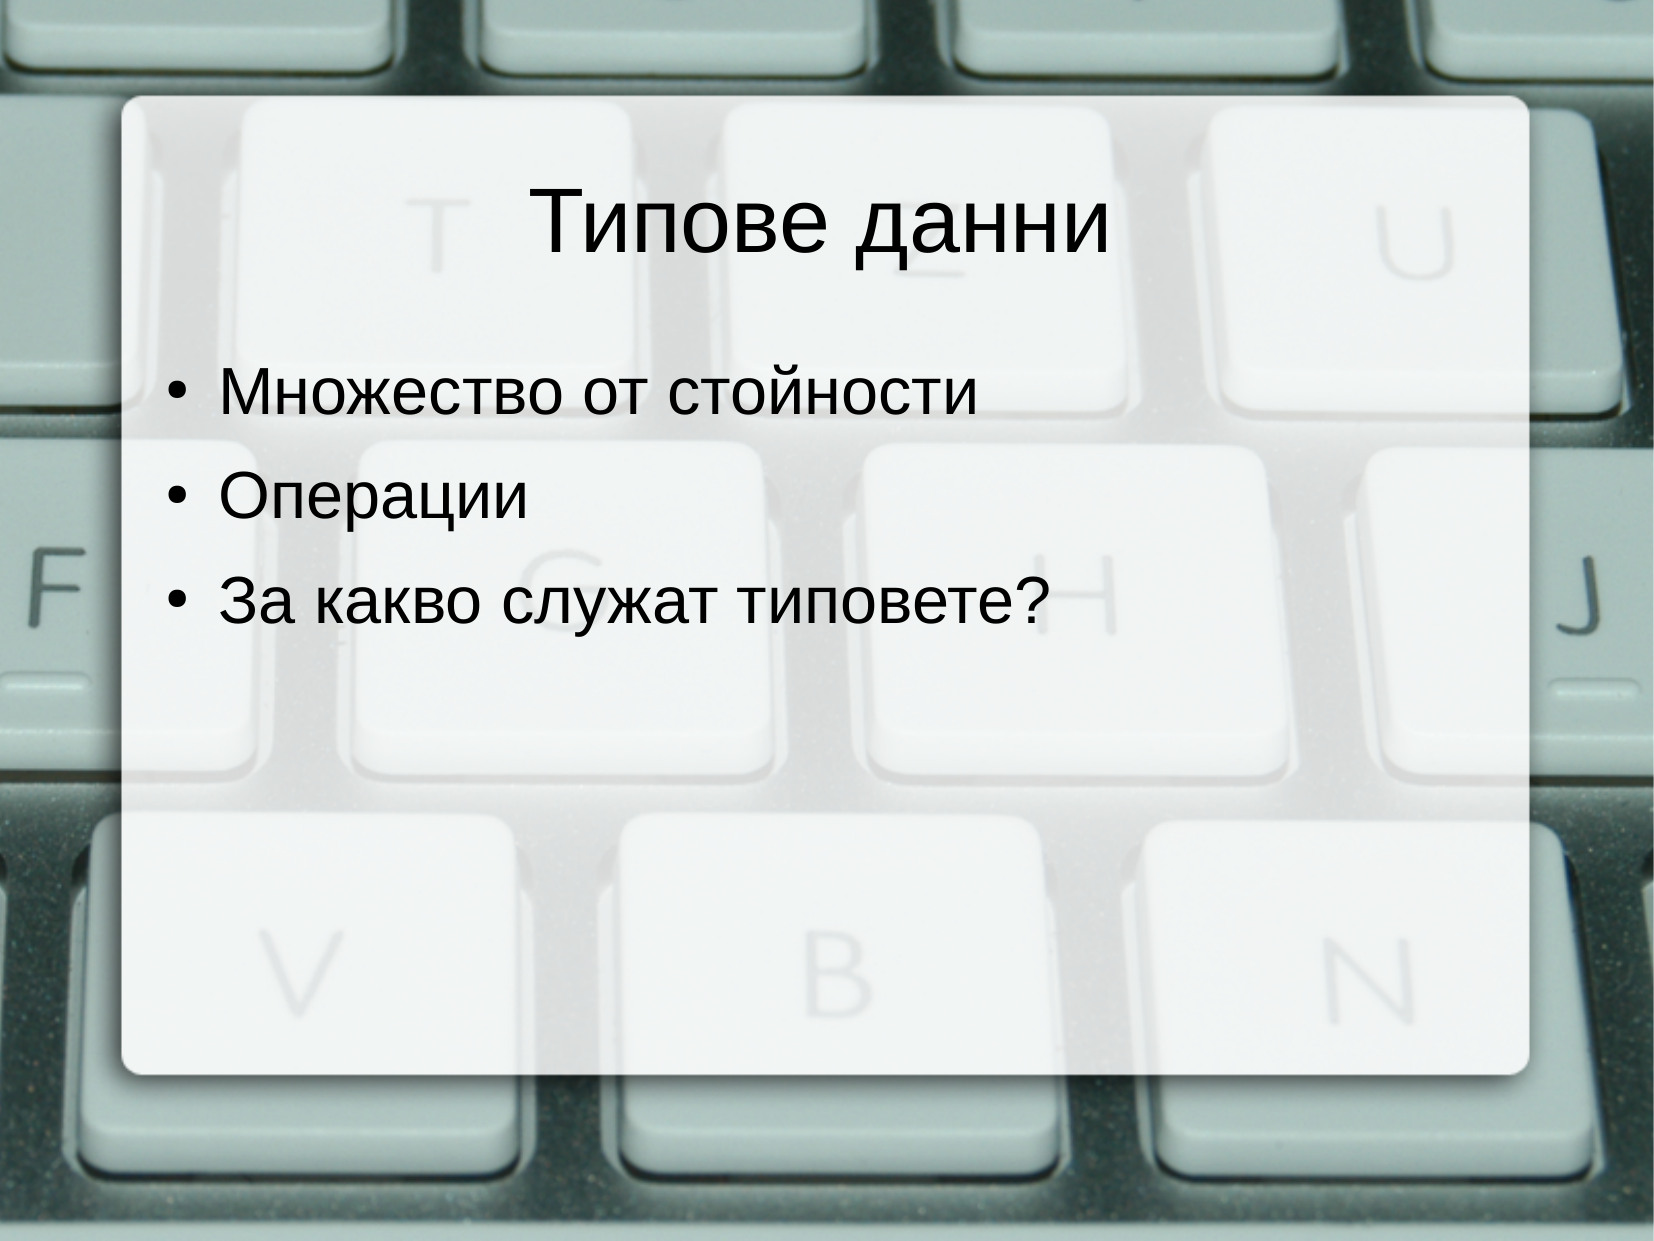

# Типове данни
Множество от стойности
Операции
За какво служат типовете?